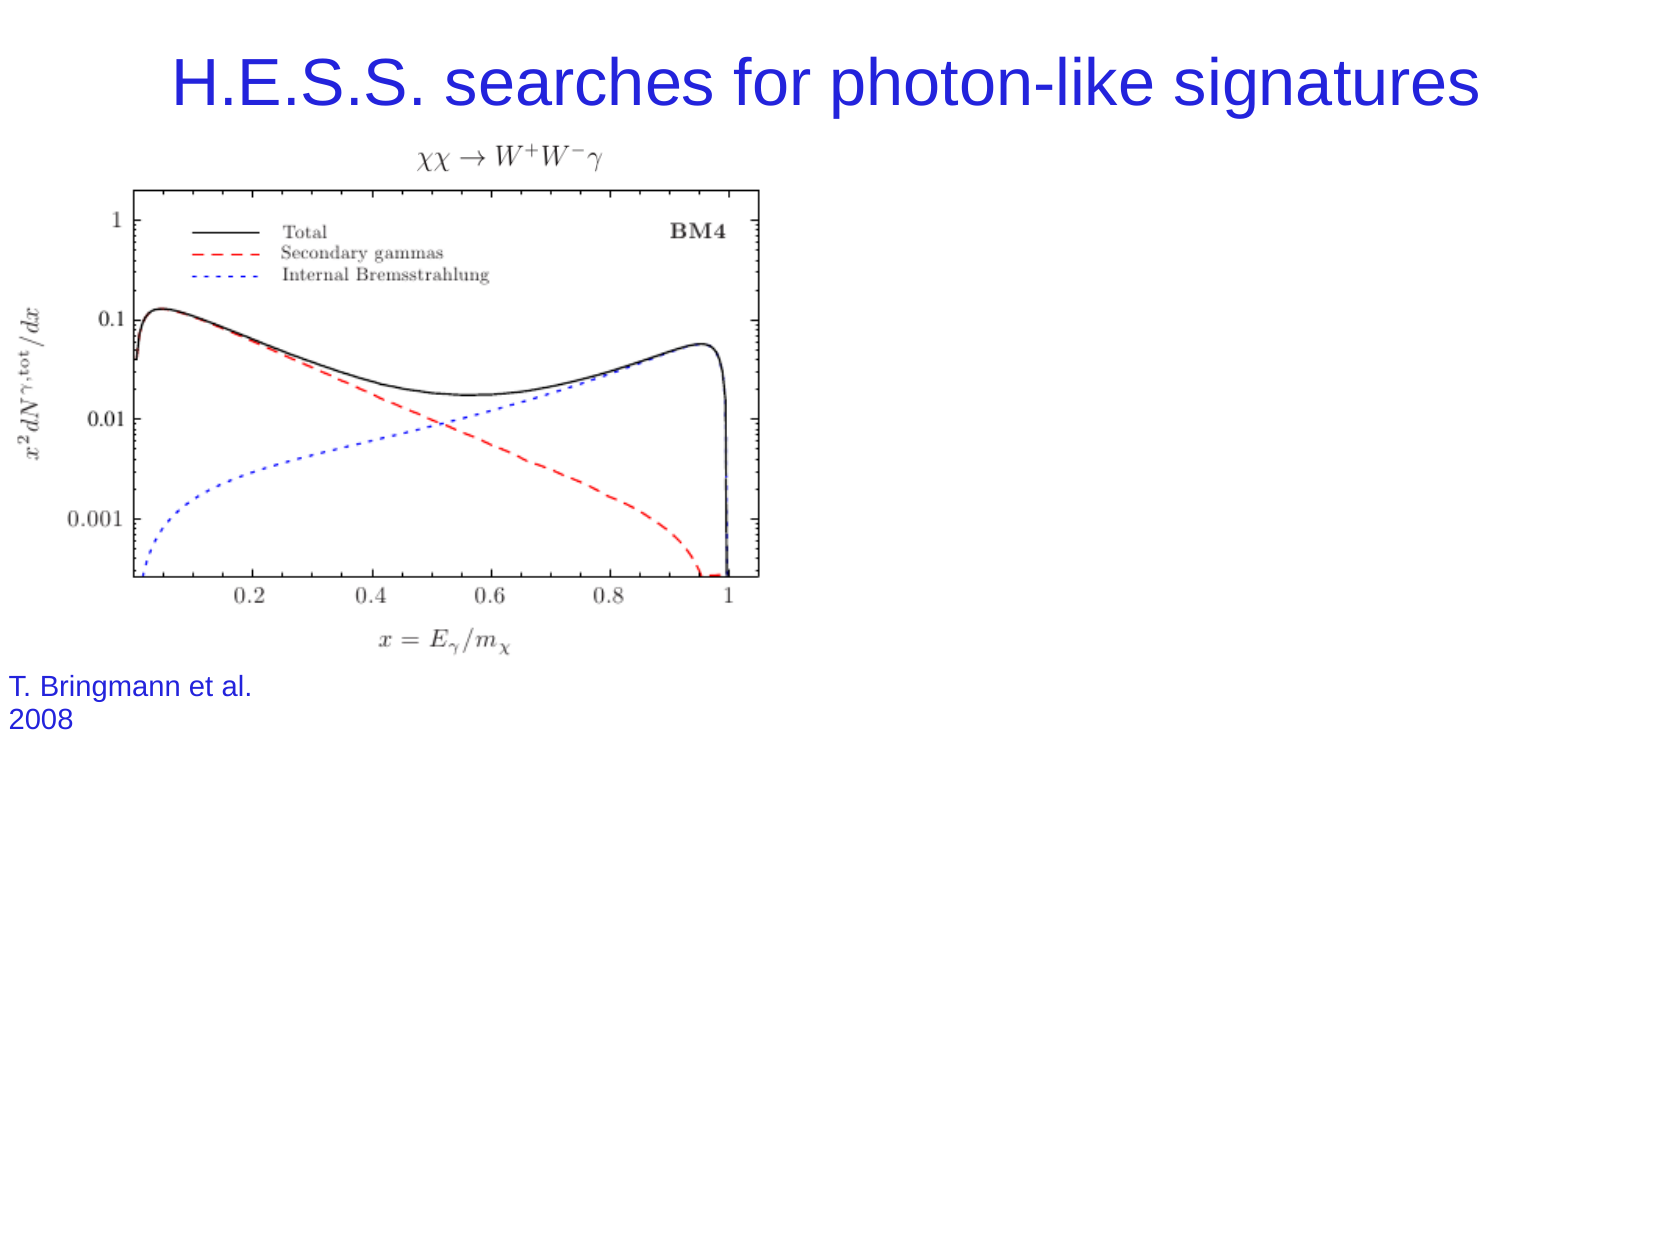

# H.E.S.S. searches for photon-like signatures
T. Bringmann et al. 2008